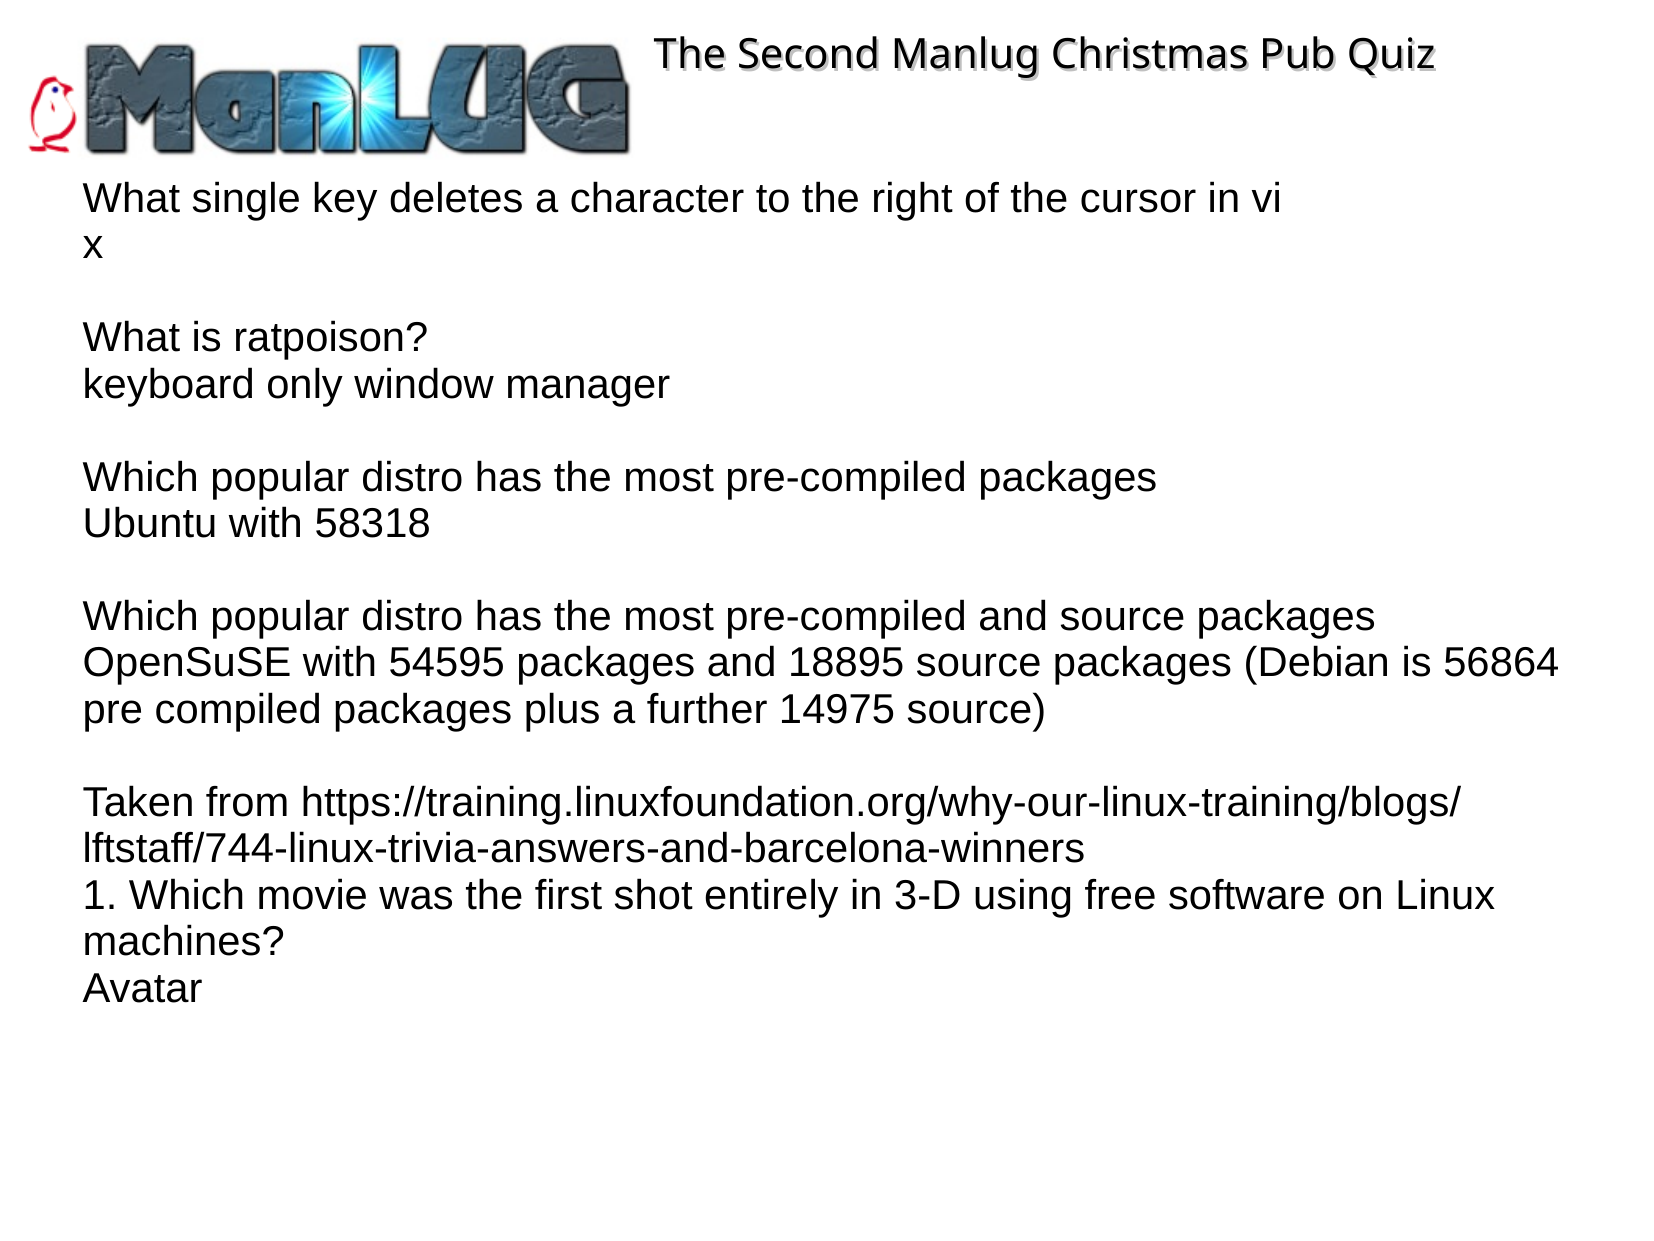

The Second Manlug Christmas Pub Quiz
# What single key deletes a character to the right of the cursor in vi
x
What is ratpoison?
keyboard only window manager
Which popular distro has the most pre-compiled packages
Ubuntu with 58318
Which popular distro has the most pre-compiled and source packages
OpenSuSE with 54595 packages and 18895 source packages (Debian is 56864 pre compiled packages plus a further 14975 source)
Taken from https://training.linuxfoundation.org/why-our-linux-training/blogs/lftstaff/744-linux-trivia-answers-and-barcelona-winners
1. Which movie was the first shot entirely in 3-D using free software on Linux machines?
Avatar